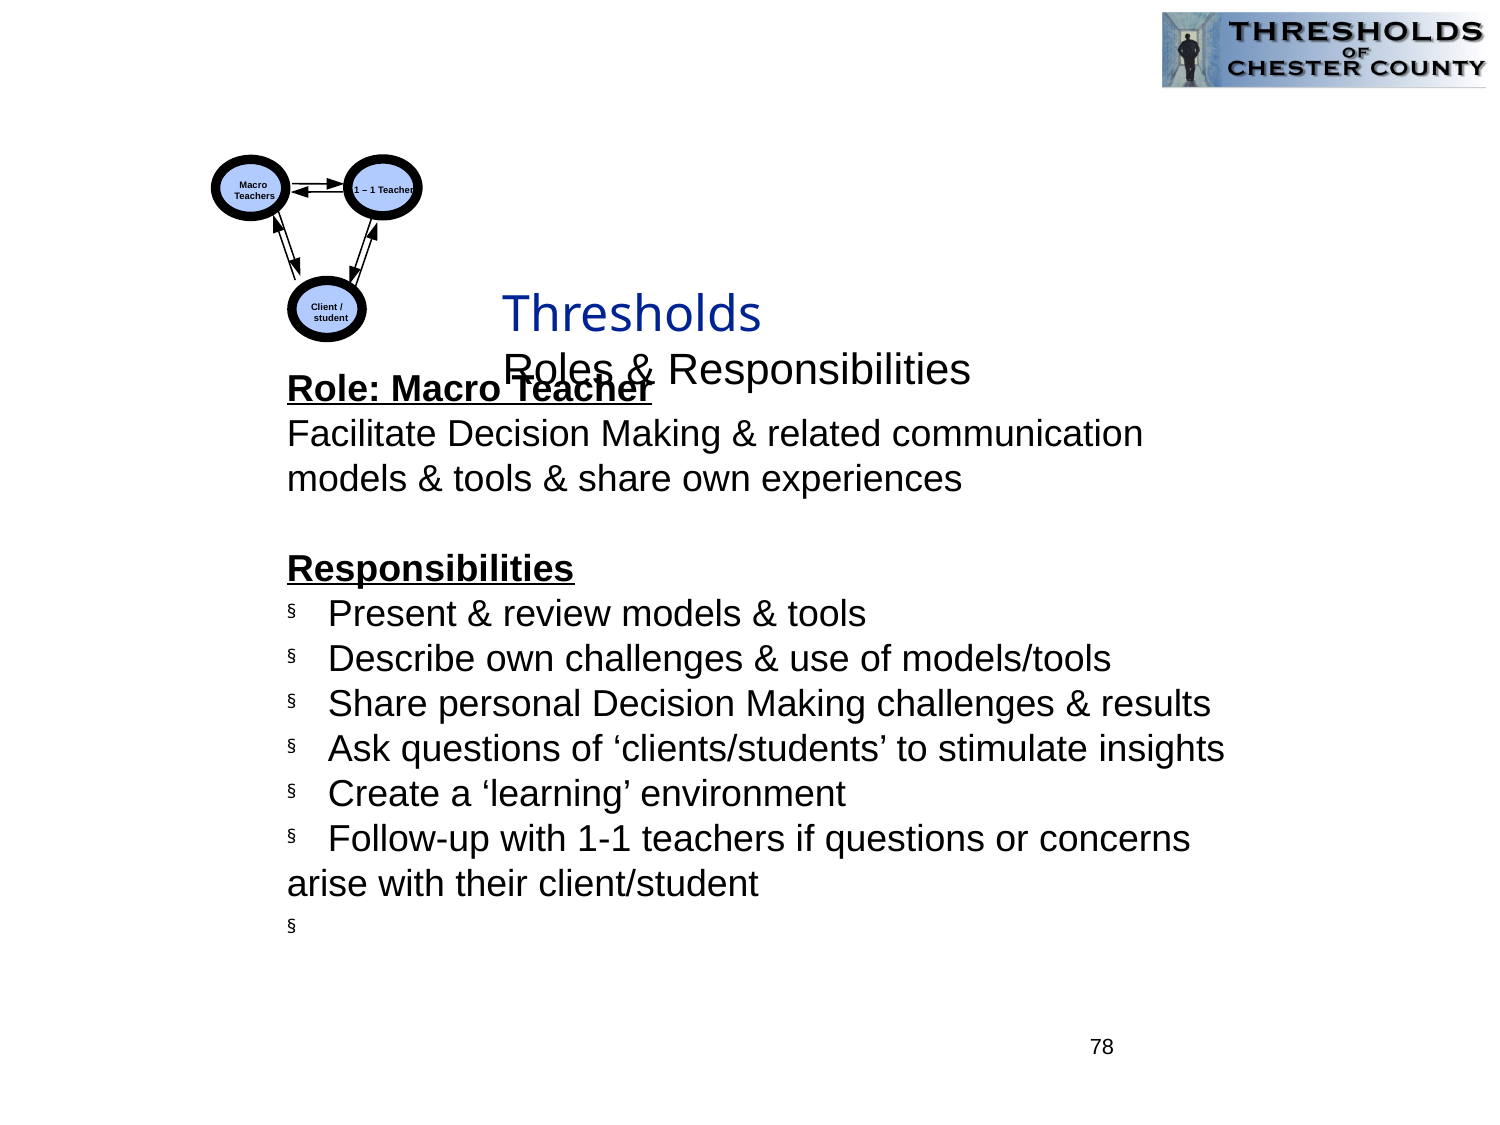

Macro
Teachers
1 – 1 Teacher
Client /
 student
Thresholds
Roles & Responsibilities
Role: Macro Teacher
Facilitate Decision Making & related communication models & tools & share own experiences
Responsibilities
 Present & review models & tools
 Describe own challenges & use of models/tools
 Share personal Decision Making challenges & results
 Ask questions of ‘clients/students’ to stimulate insights
 Create a ‘learning’ environment
 Follow-up with 1-1 teachers if questions or concerns arise with their client/student